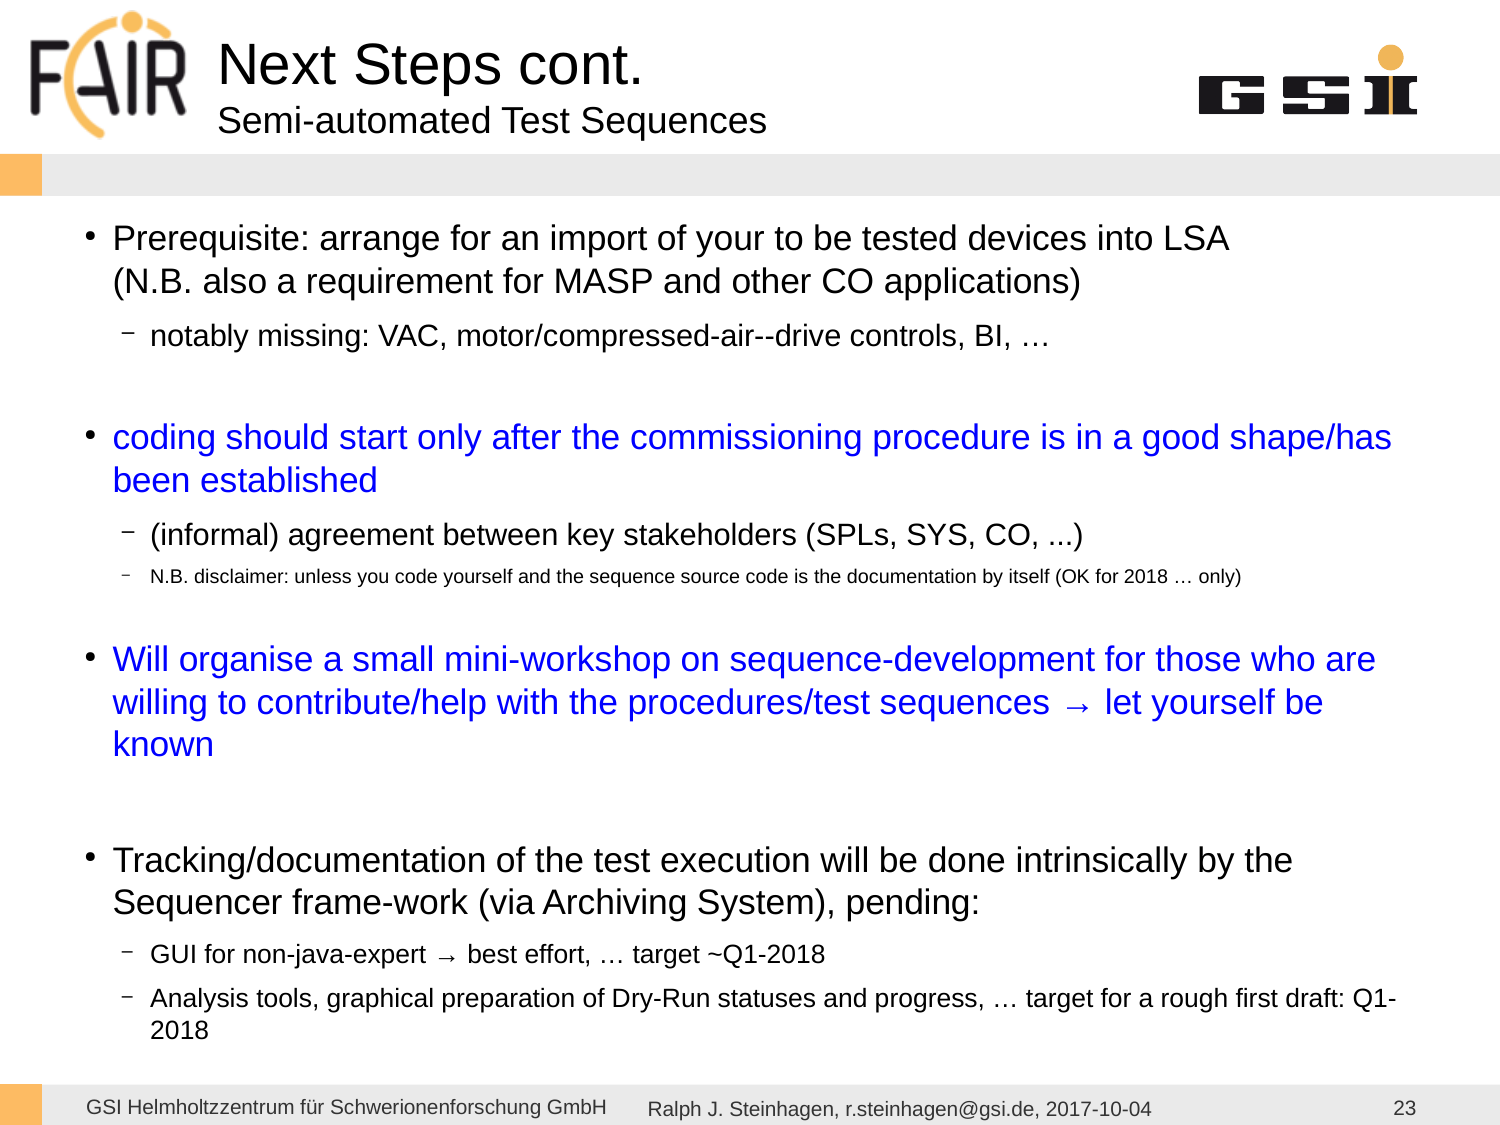

# Next Steps cont. Semi-automated Test Sequences
Prerequisite: arrange for an import of your to be tested devices into LSA (N.B. also a requirement for MASP and other CO applications)
notably missing: VAC, motor/compressed-air--drive controls, BI, …
coding should start only after the commissioning procedure is in a good shape/has been established
(informal) agreement between key stakeholders (SPLs, SYS, CO, ...)
N.B. disclaimer: unless you code yourself and the sequence source code is the documentation by itself (OK for 2018 … only)
Will organise a small mini-workshop on sequence-development for those who are willing to contribute/help with the procedures/test sequences → let yourself be known
Tracking/documentation of the test execution will be done intrinsically by the Sequencer frame-work (via Archiving System), pending:
GUI for non-java-expert → best effort, … target ~Q1-2018
Analysis tools, graphical preparation of Dry-Run statuses and progress, … target for a rough first draft: Q1-2018